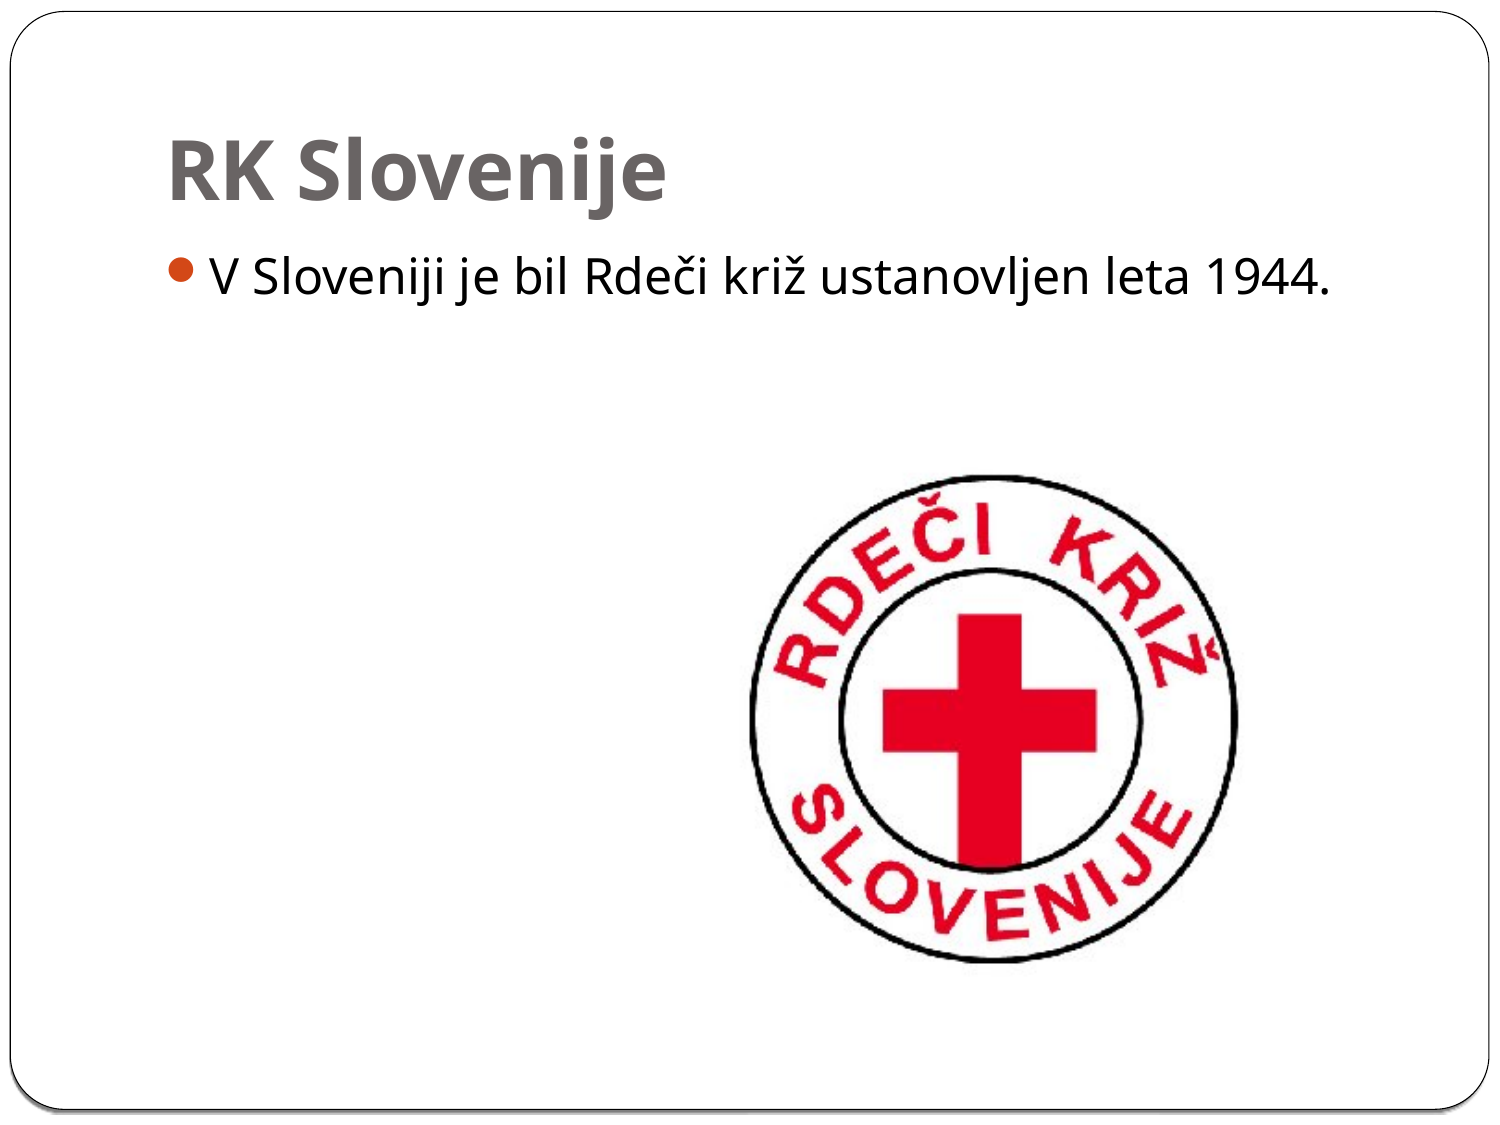

# RK Slovenije
V Sloveniji je bil Rdeči križ ustanovljen leta 1944.